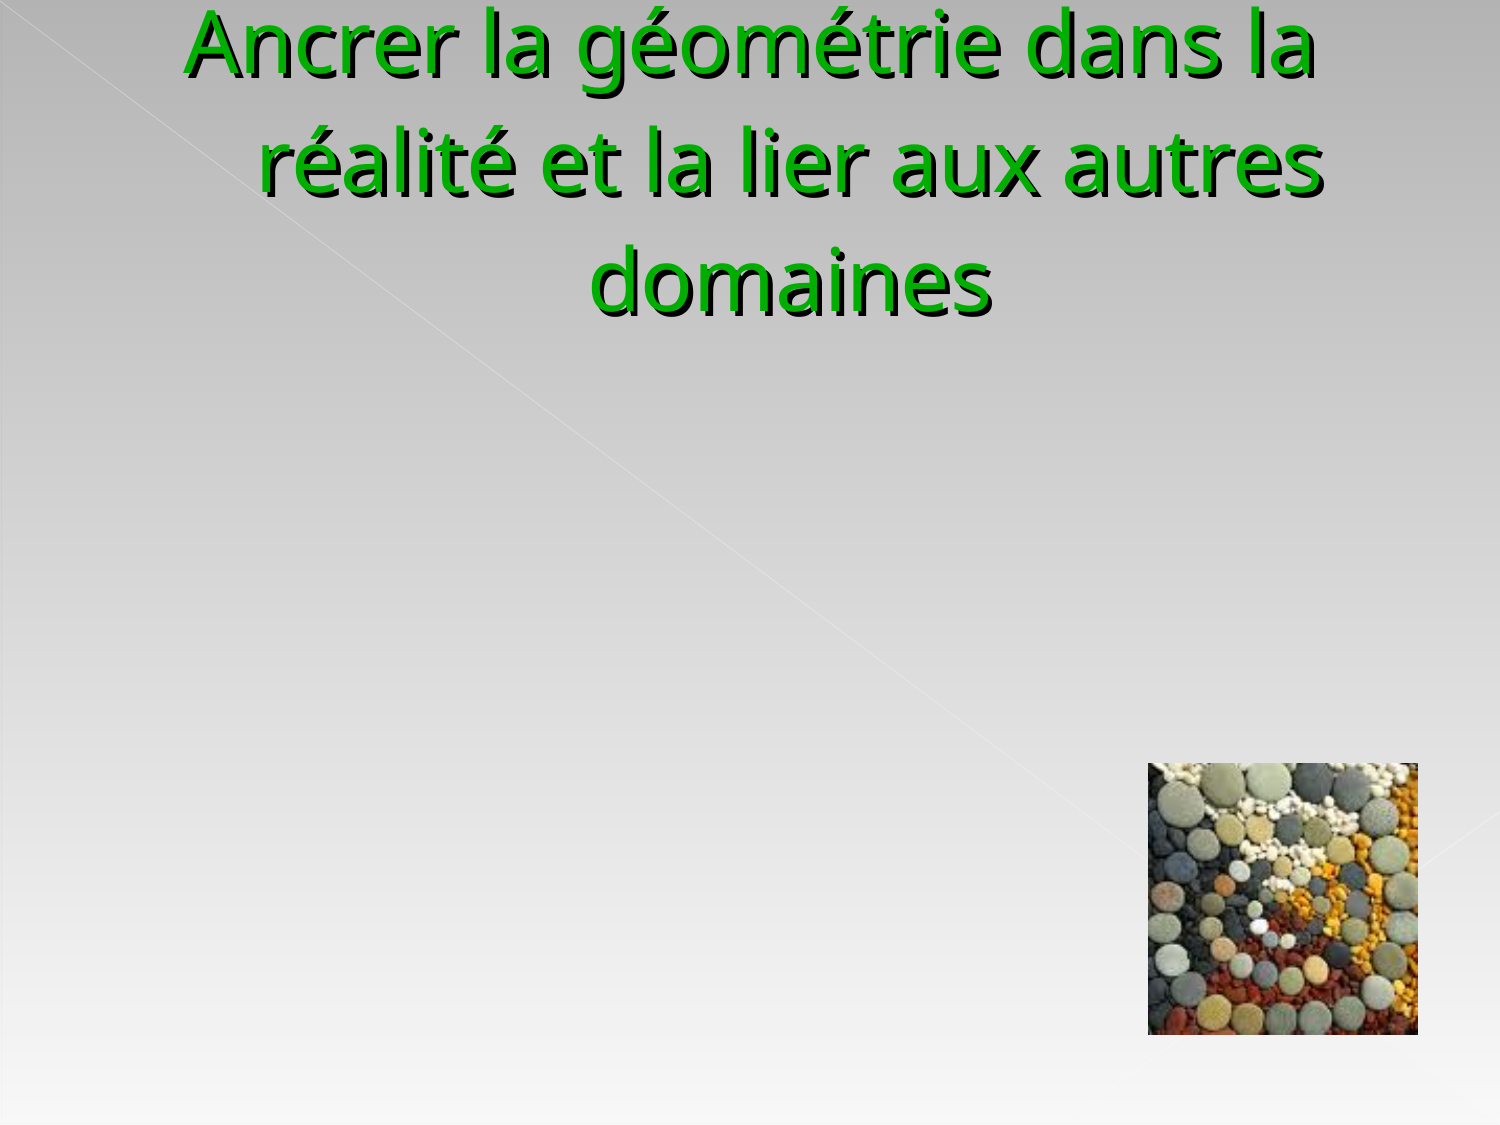

# Ancrer la géométrie dans la réalité et la lier aux autres domaines